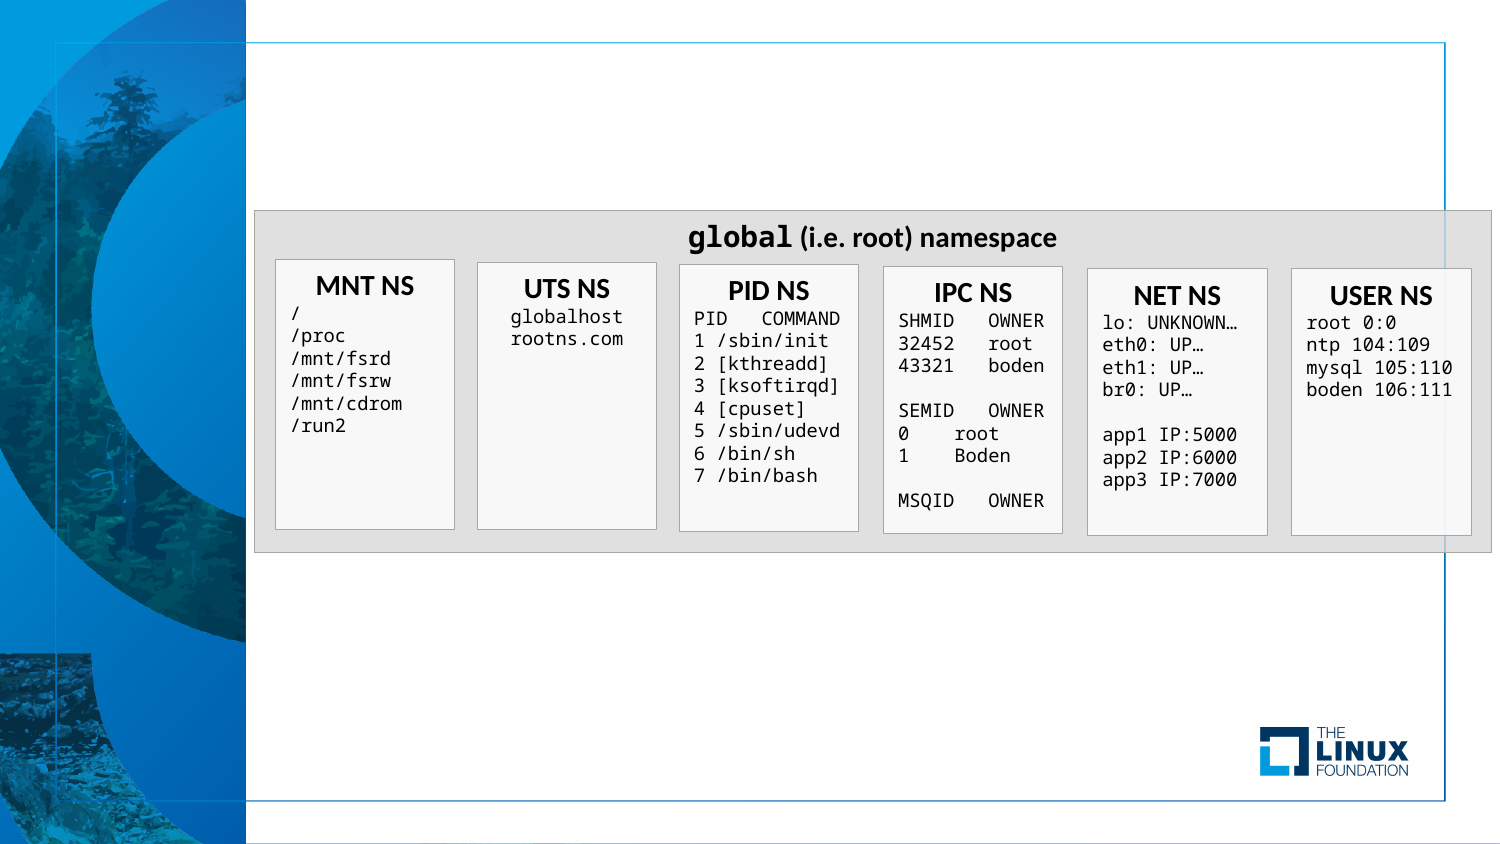

global (i.e. root) namespace
MNT NS
/
/proc
/mnt/fsrd
/mnt/fsrw
/mnt/cdrom
/run2
UTS NS
globalhost
rootns.com
PID NS
PID COMMAND
1 /sbin/init
2 [kthreadd]
3 [ksoftirqd]
4 [cpuset]
5 /sbin/udevd
6 /bin/sh
7 /bin/bash
IPC NS
SHMID OWNER
 root
43321 boden
SEMID OWNER
0 root
1 Boden
MSQID OWNER
NET NS
lo: UNKNOWN…
eth0: UP…
eth1: UP…
br0: UP…
app1 IP:5000
app2 IP:6000
app3 IP:7000
USER NS
root 0:0
ntp 104:109
mysql 105:110
boden 106:111